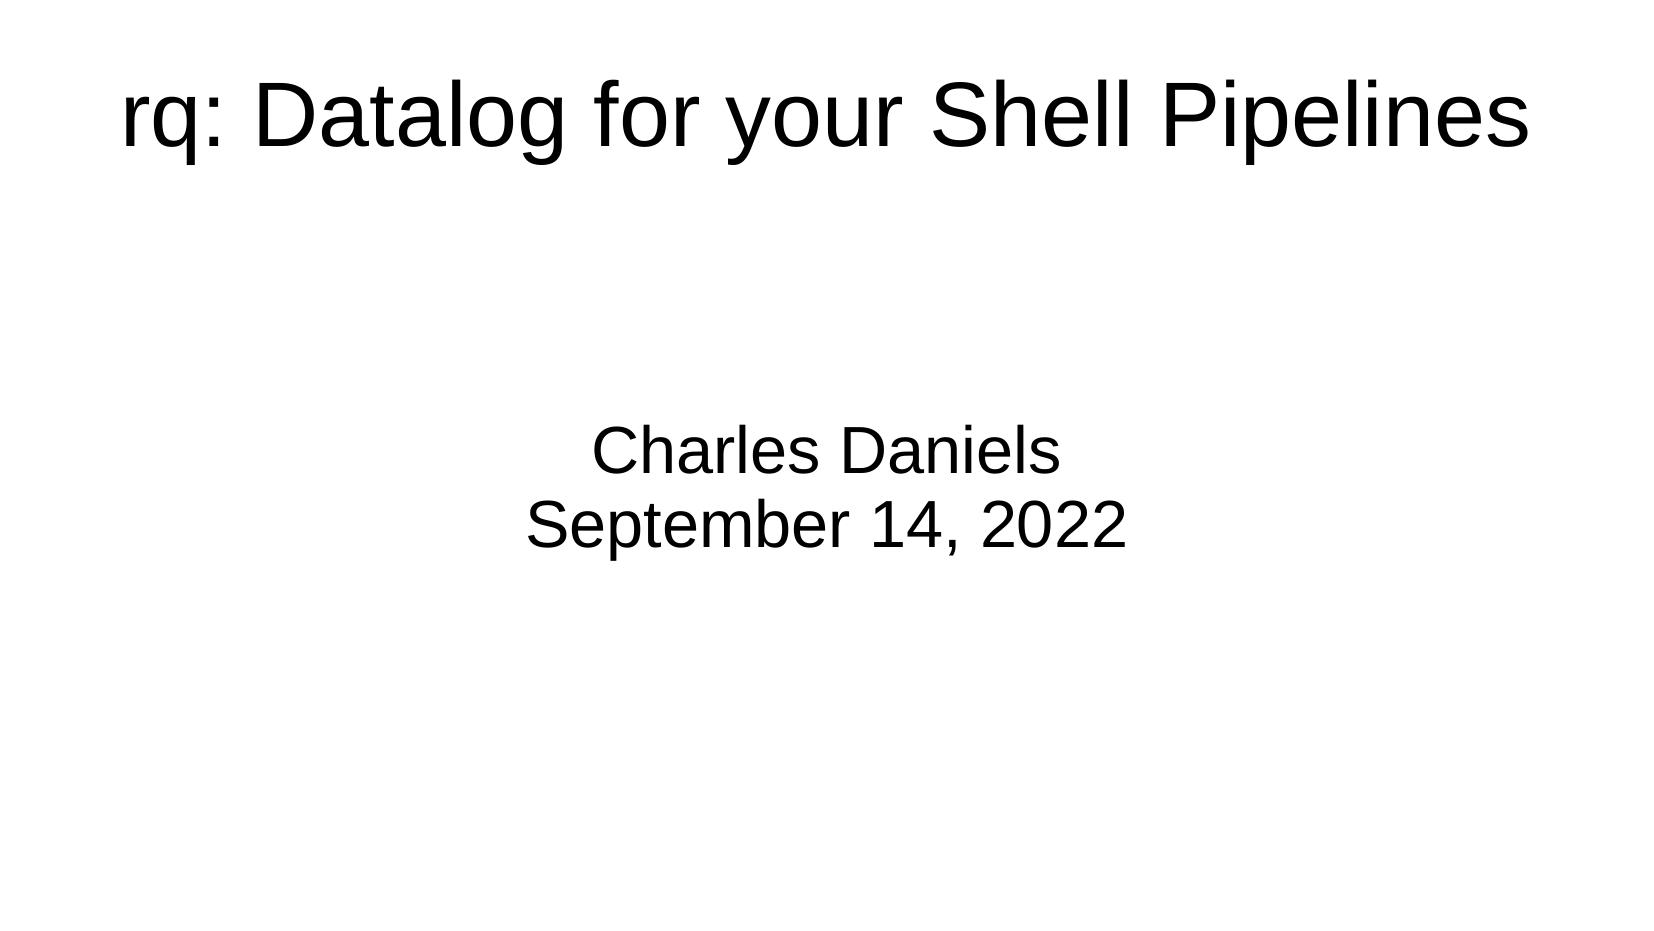

# rq: Datalog for your Shell Pipelines
Charles Daniels
September 14, 2022